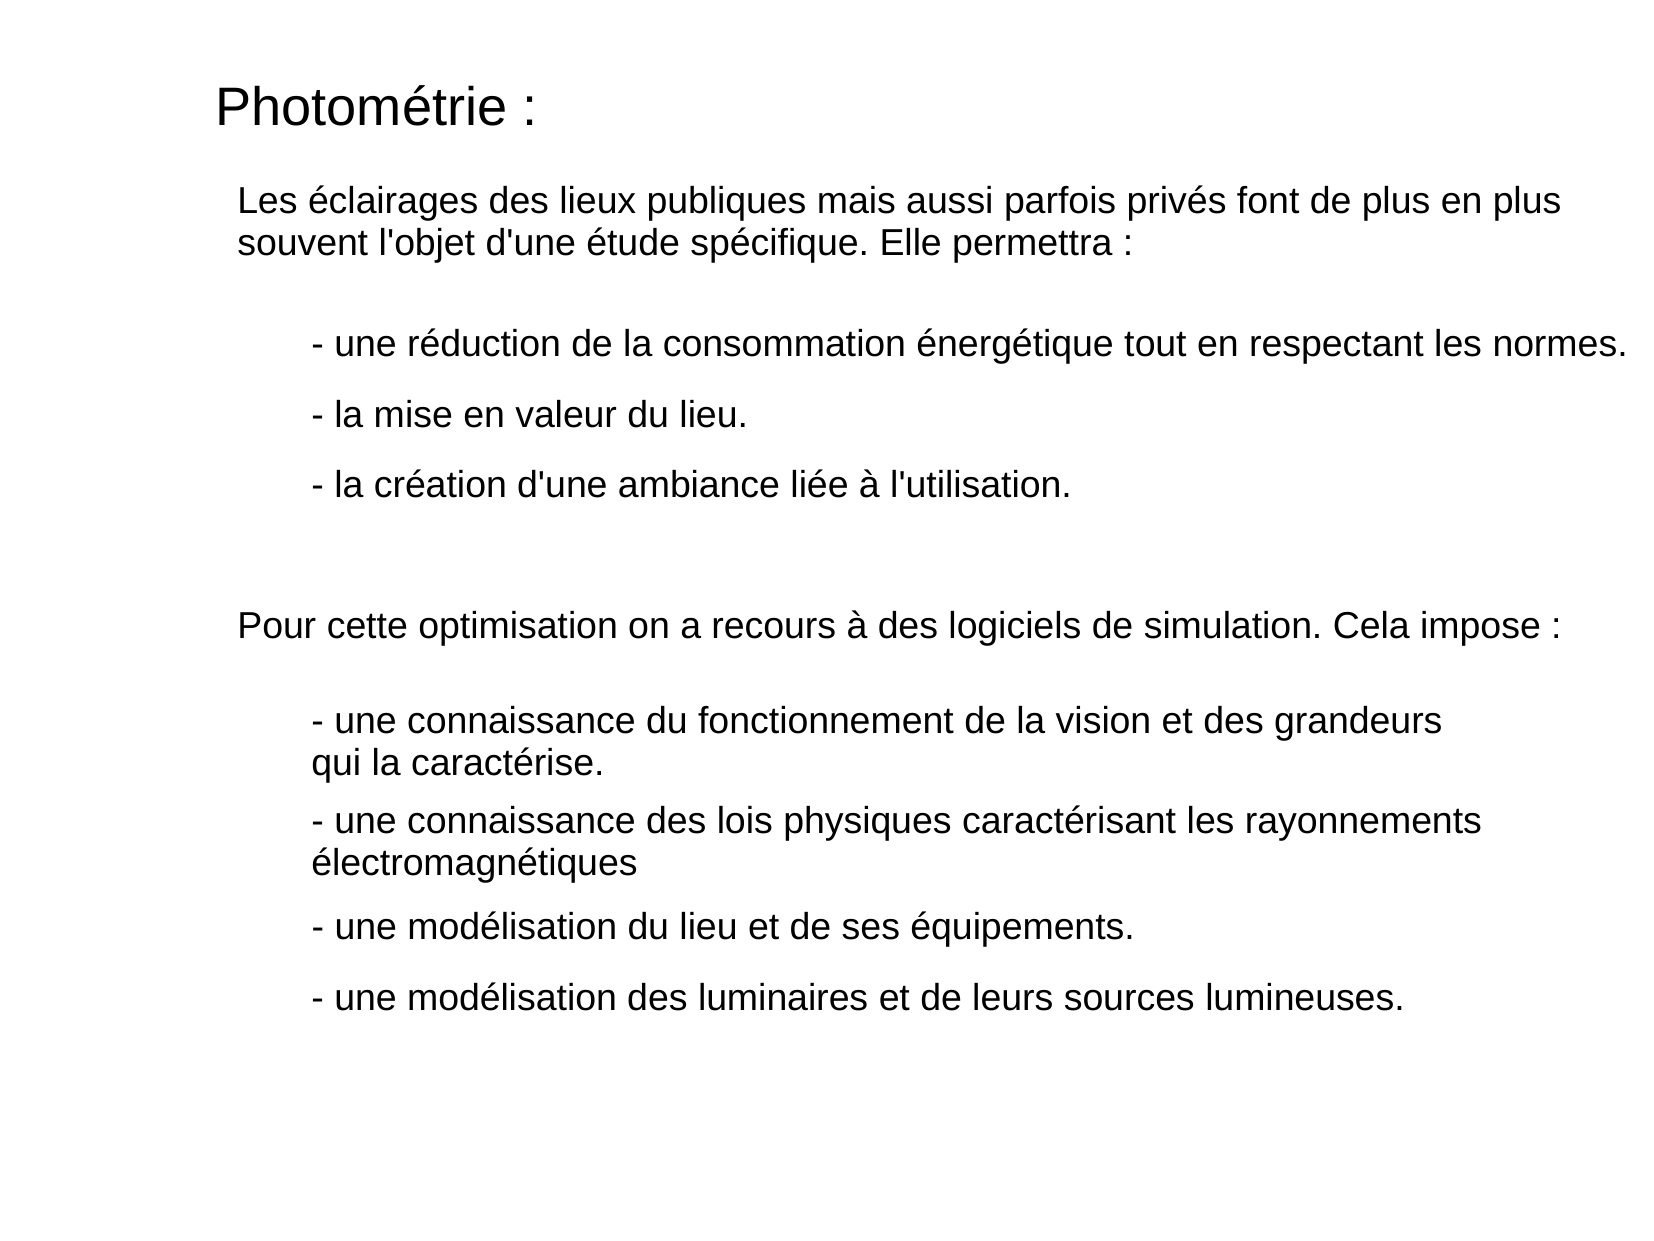

Photométrie :
Les éclairages des lieux publiques mais aussi parfois privés font de plus en plus souvent l'objet d'une étude spécifique. Elle permettra :
- une réduction de la consommation énergétique tout en respectant les normes.
- la mise en valeur du lieu.
- la création d'une ambiance liée à l'utilisation.
Pour cette optimisation on a recours à des logiciels de simulation. Cela impose :
- une connaissance du fonctionnement de la vision et des grandeurs qui la caractérise.
- une connaissance des lois physiques caractérisant les rayonnements électromagnétiques
- une modélisation du lieu et de ses équipements.
- une modélisation des luminaires et de leurs sources lumineuses.